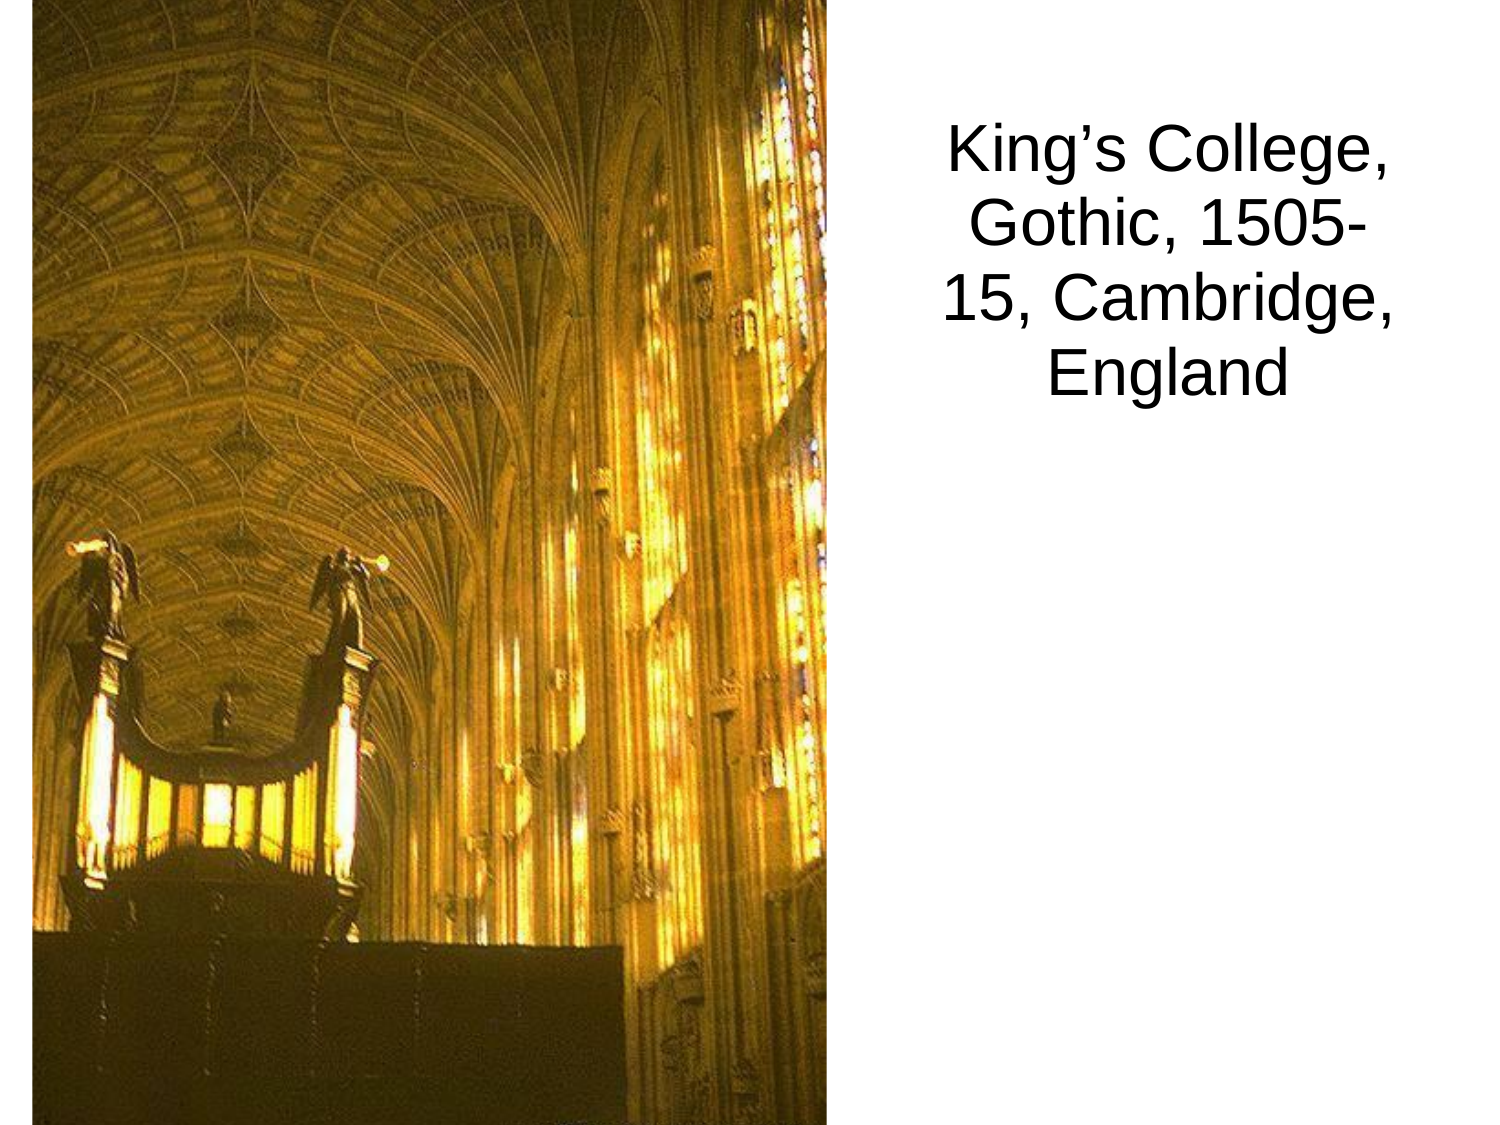

# King’s College, Gothic, 1505-15, Cambridge, England